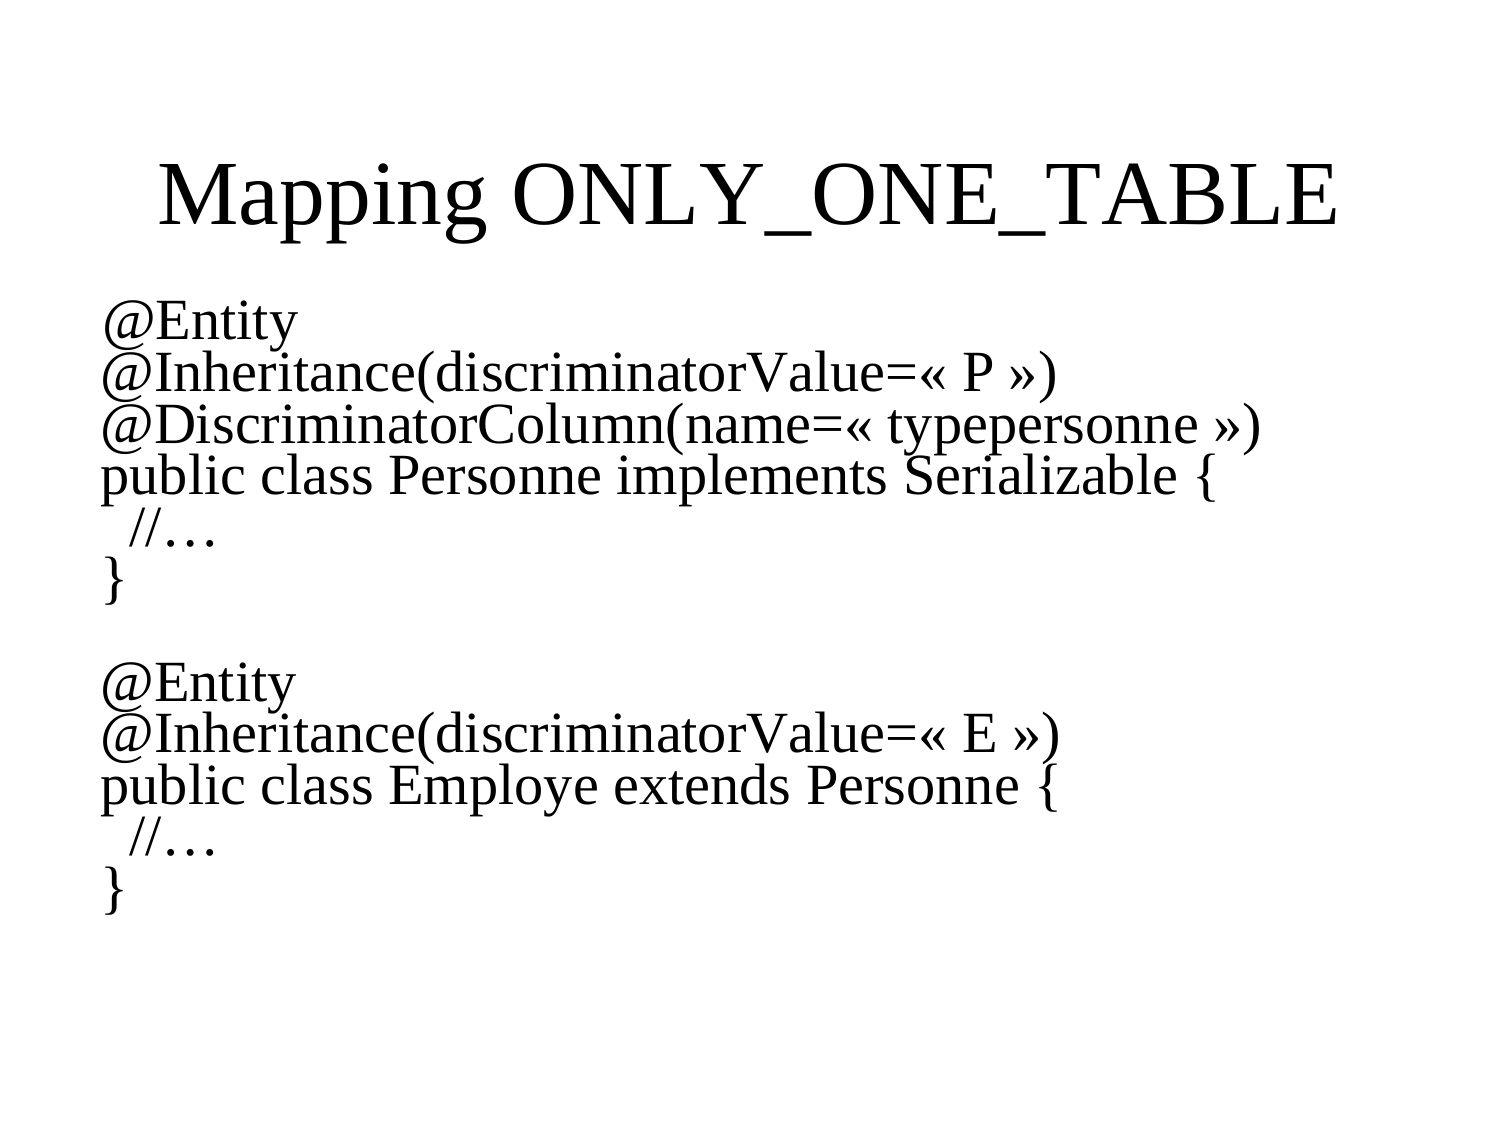

# Mapping ONLY_ONE_TABLE
 @Entity
@Inheritance(discriminatorValue=« P »)
@DiscriminatorColumn(name=« typepersonne »)
public class Personne implements Serializable {
 //…
}
@Entity
@Inheritance(discriminatorValue=« E »)
public class Employe extends Personne {
 //…
}